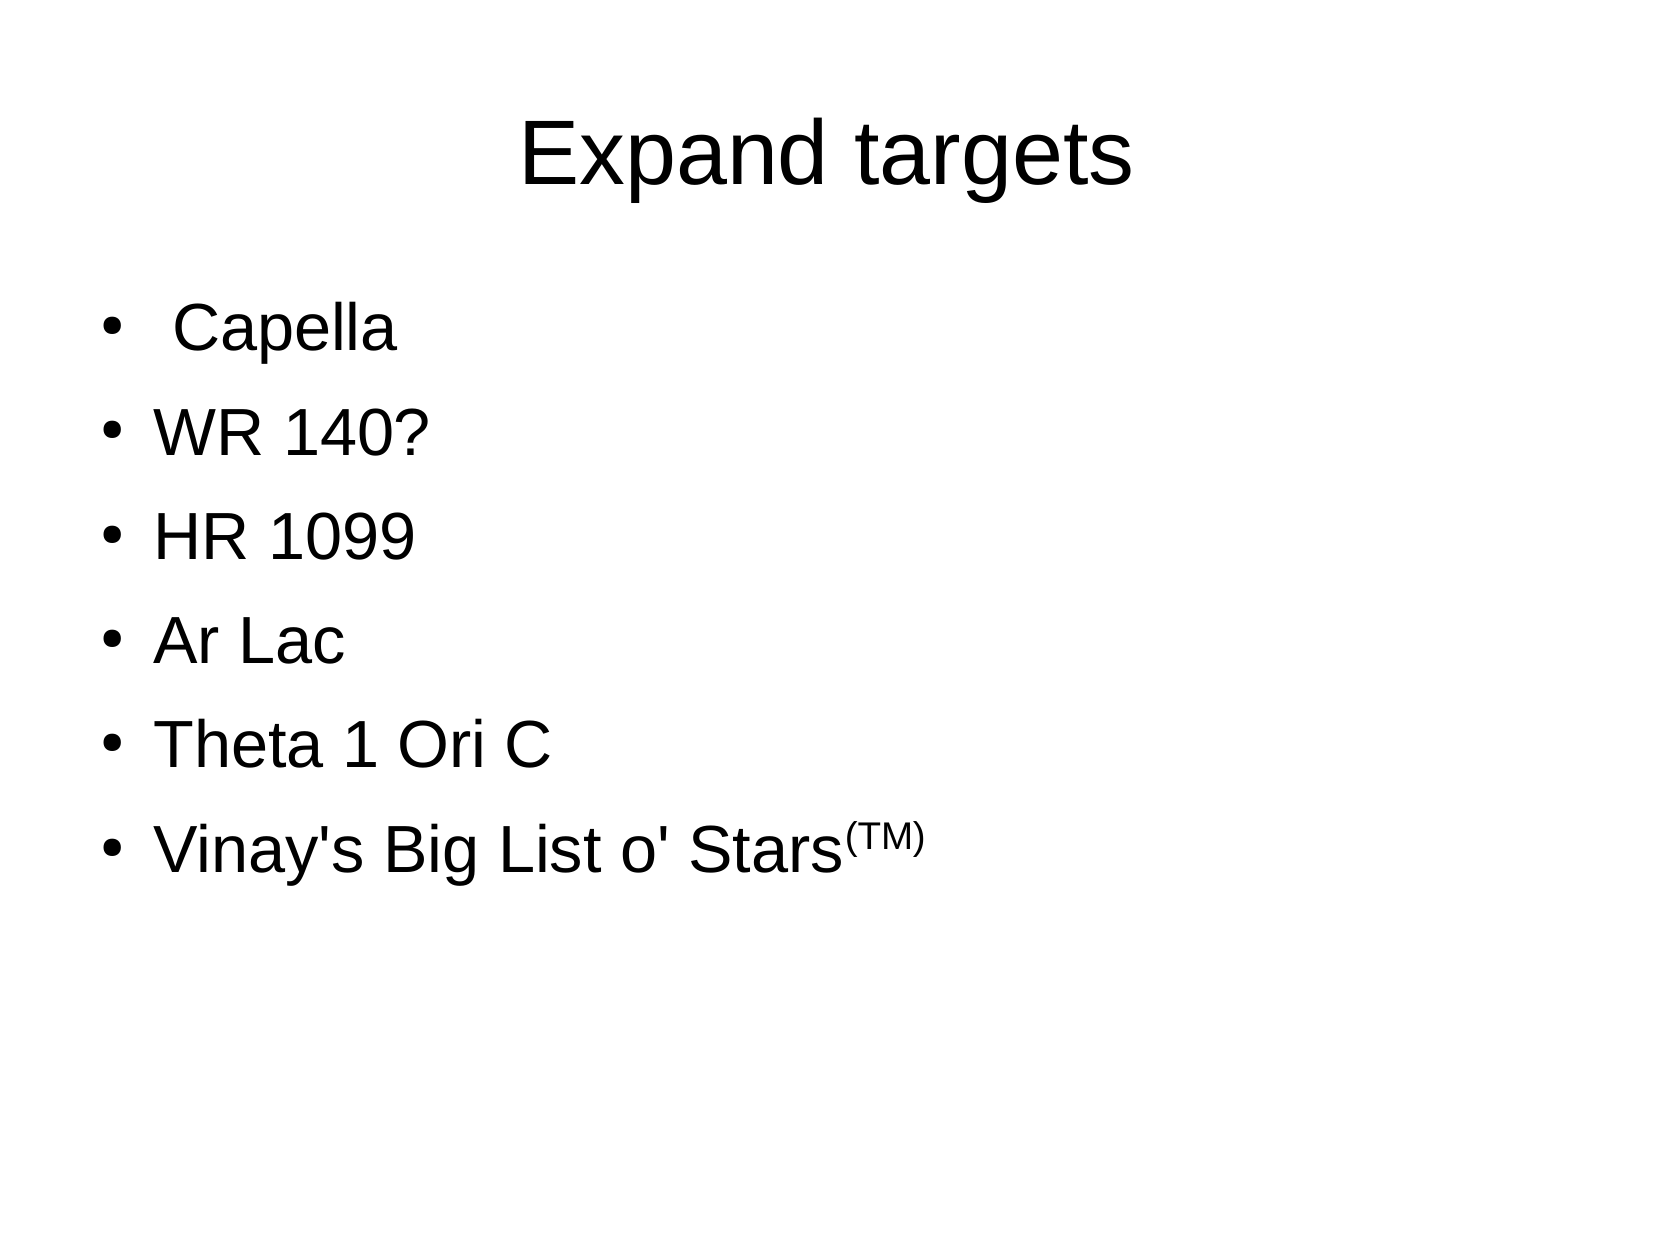

# Expand targets
 Capella
WR 140?
HR 1099
Ar Lac
Theta 1 Ori C
Vinay's Big List o' Stars(TM)